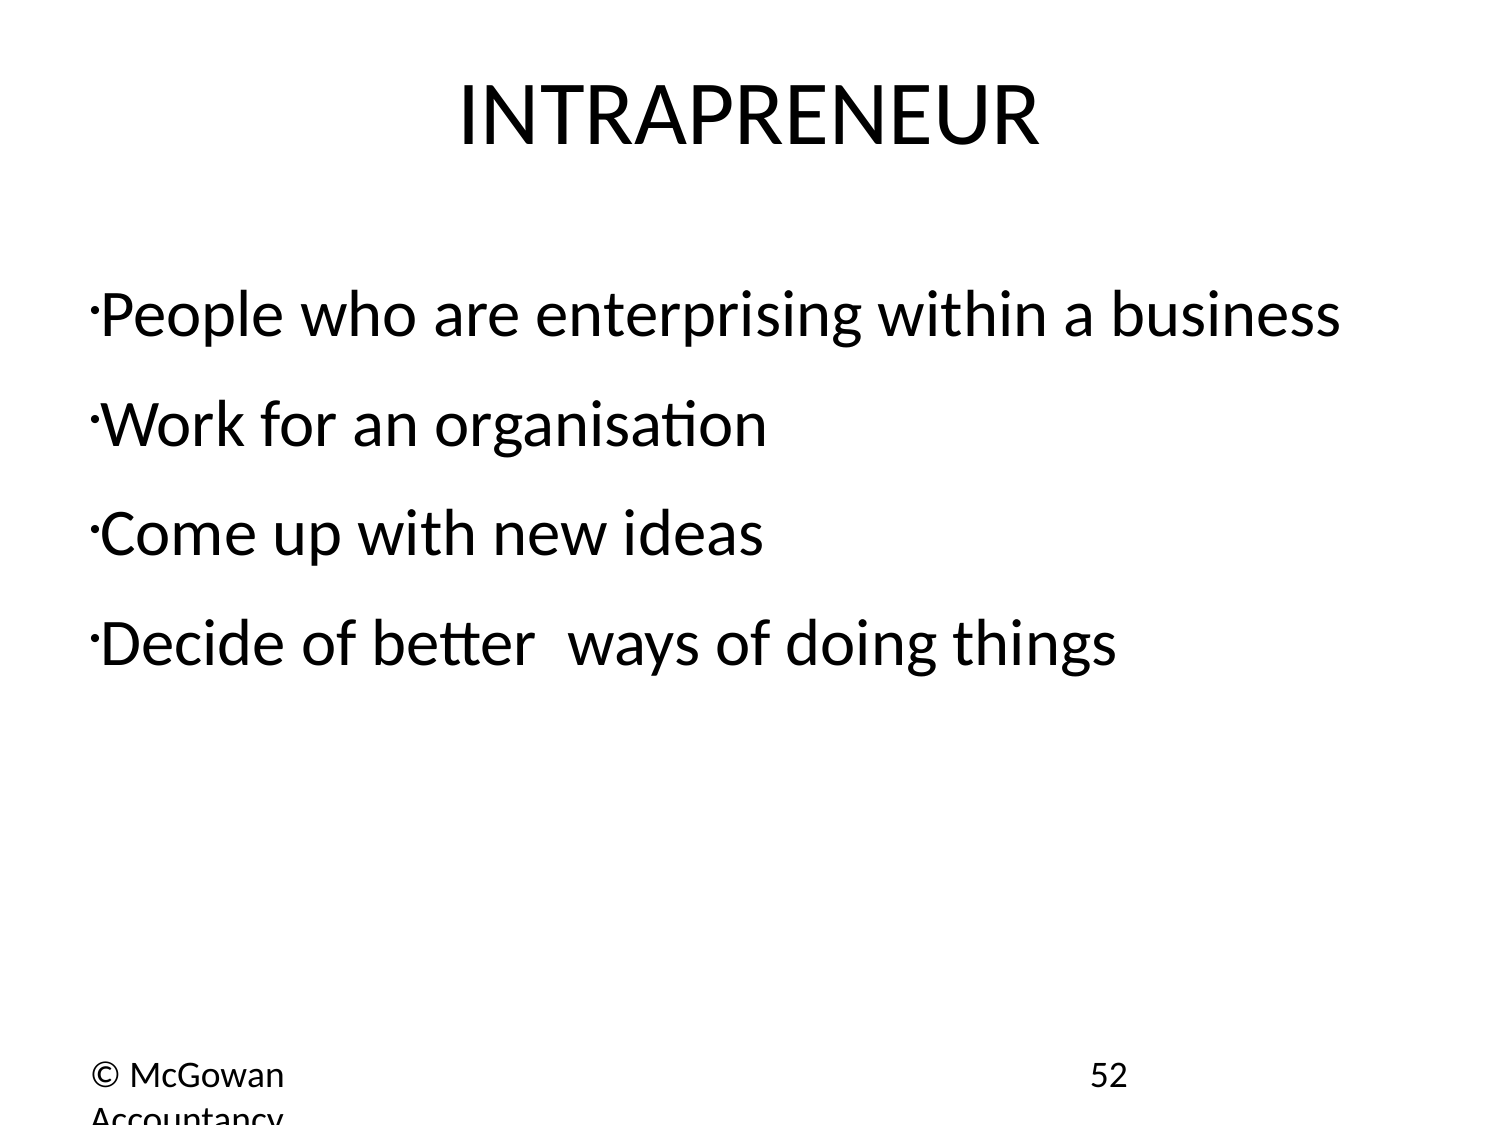

# INTRAPRENEUR
People who are enterprising within a business
Work for an organisation
Come up with new ideas
Decide of better ways of doing things
© McGowan Accountancy Services
52